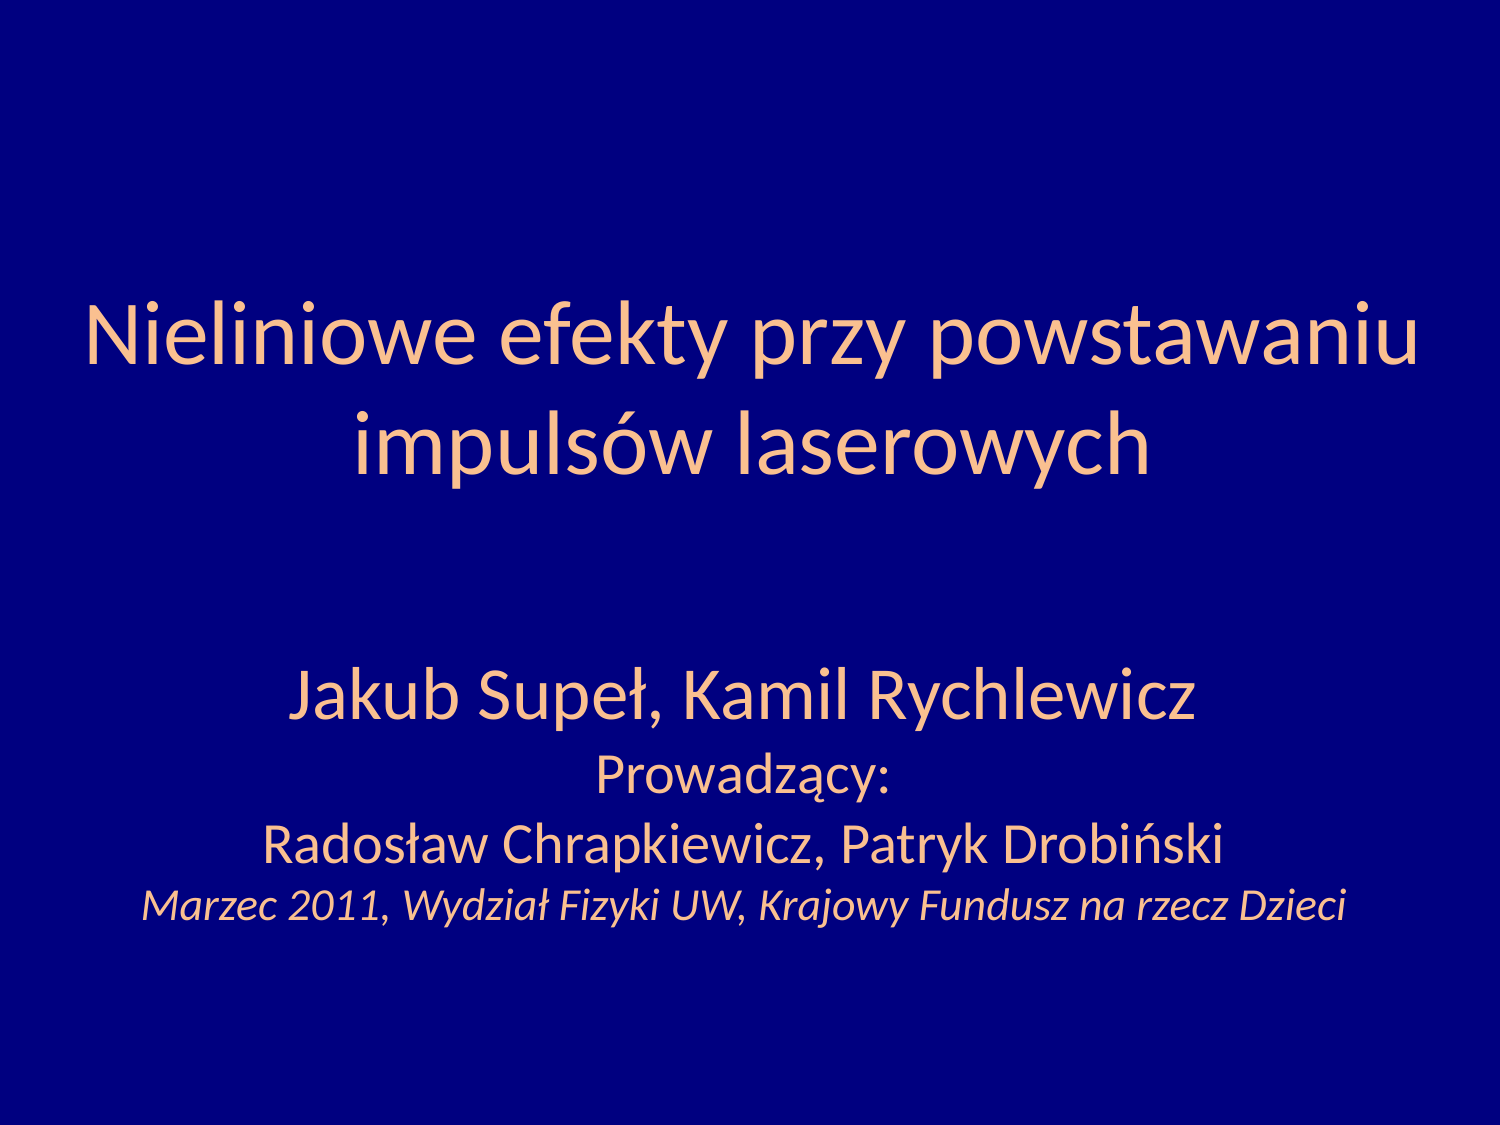

# Nieliniowe efekty przy powstawaniu impulsów laserowych
Jakub Supeł, Kamil Rychlewicz
Prowadzący:
Radosław Chrapkiewicz, Patryk Drobiński
Marzec 2011, Wydział Fizyki UW, Krajowy Fundusz na rzecz Dzieci